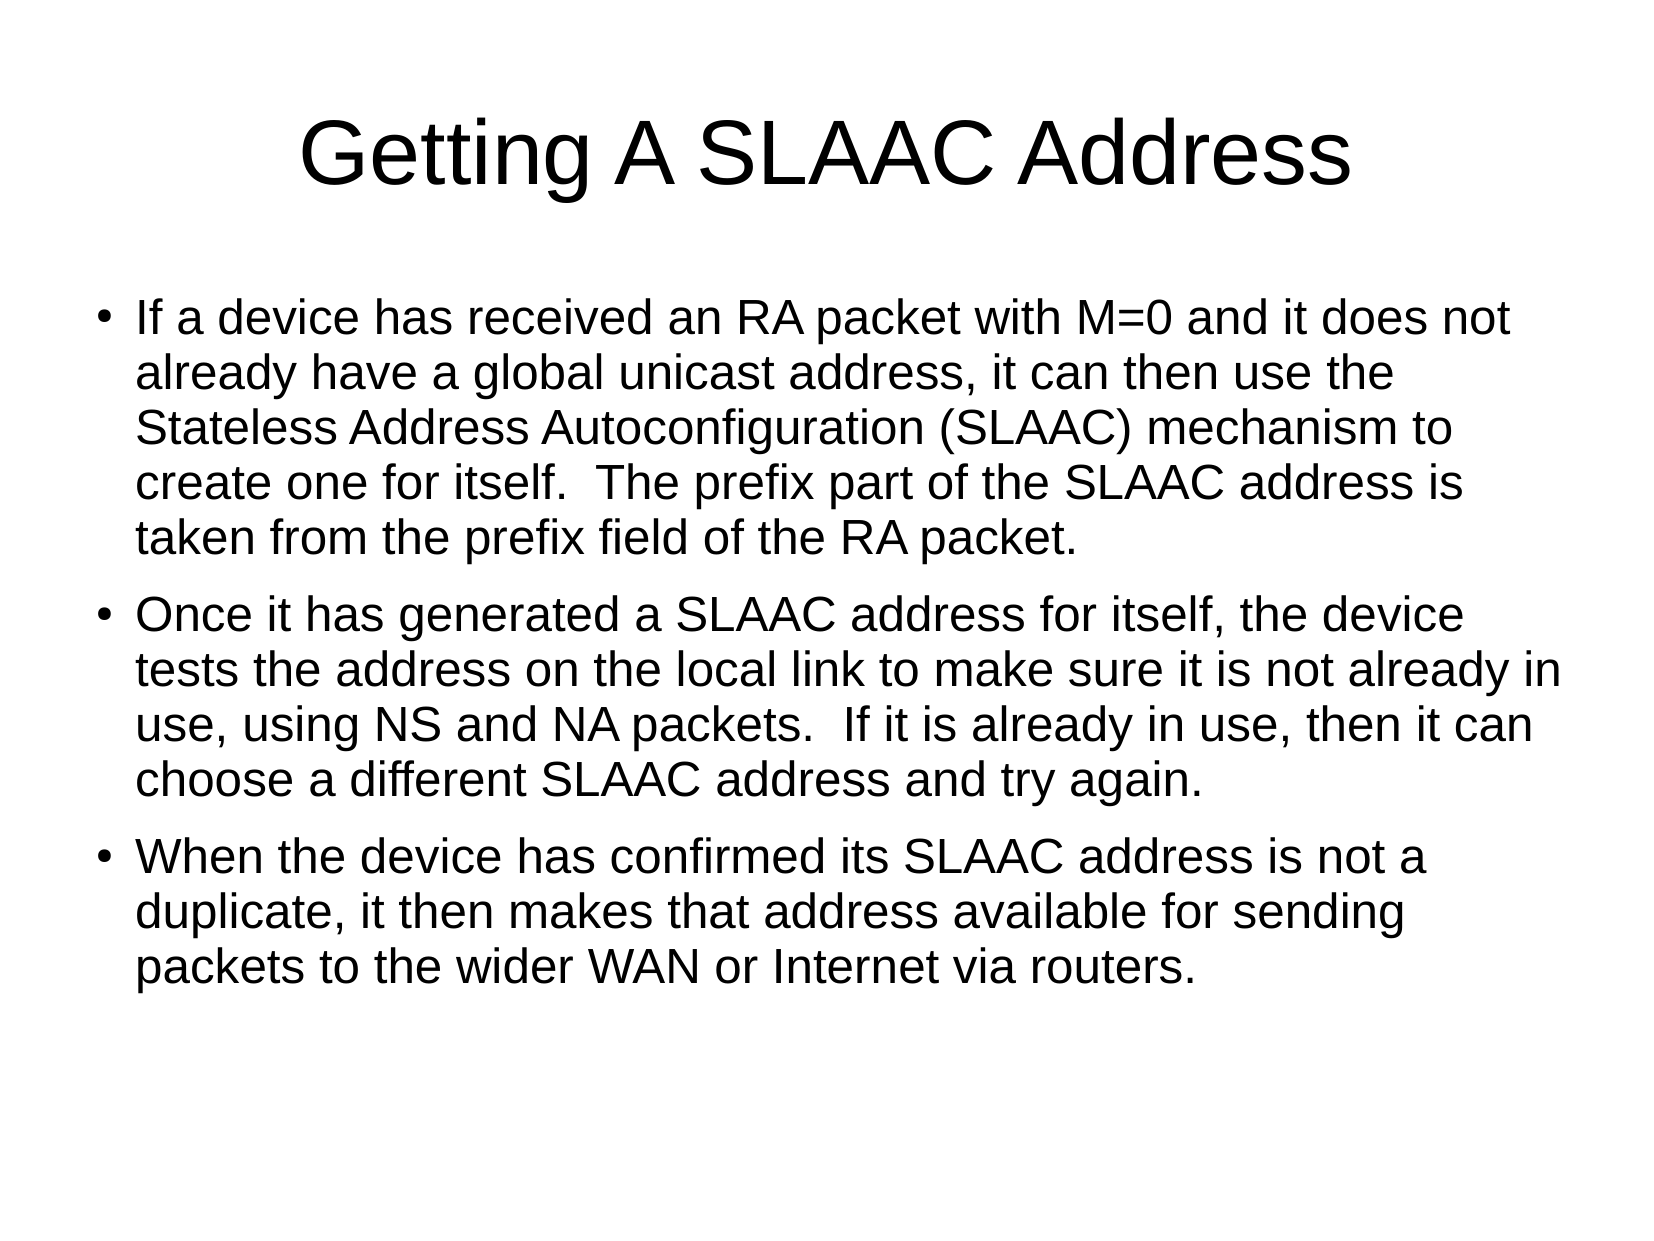

# Getting A SLAAC Address
If a device has received an RA packet with M=0 and it does not already have a global unicast address, it can then use the Stateless Address Autoconfiguration (SLAAC) mechanism to create one for itself. The prefix part of the SLAAC address is taken from the prefix field of the RA packet.
Once it has generated a SLAAC address for itself, the device tests the address on the local link to make sure it is not already in use, using NS and NA packets. If it is already in use, then it can choose a different SLAAC address and try again.
When the device has confirmed its SLAAC address is not a duplicate, it then makes that address available for sending packets to the wider WAN or Internet via routers.